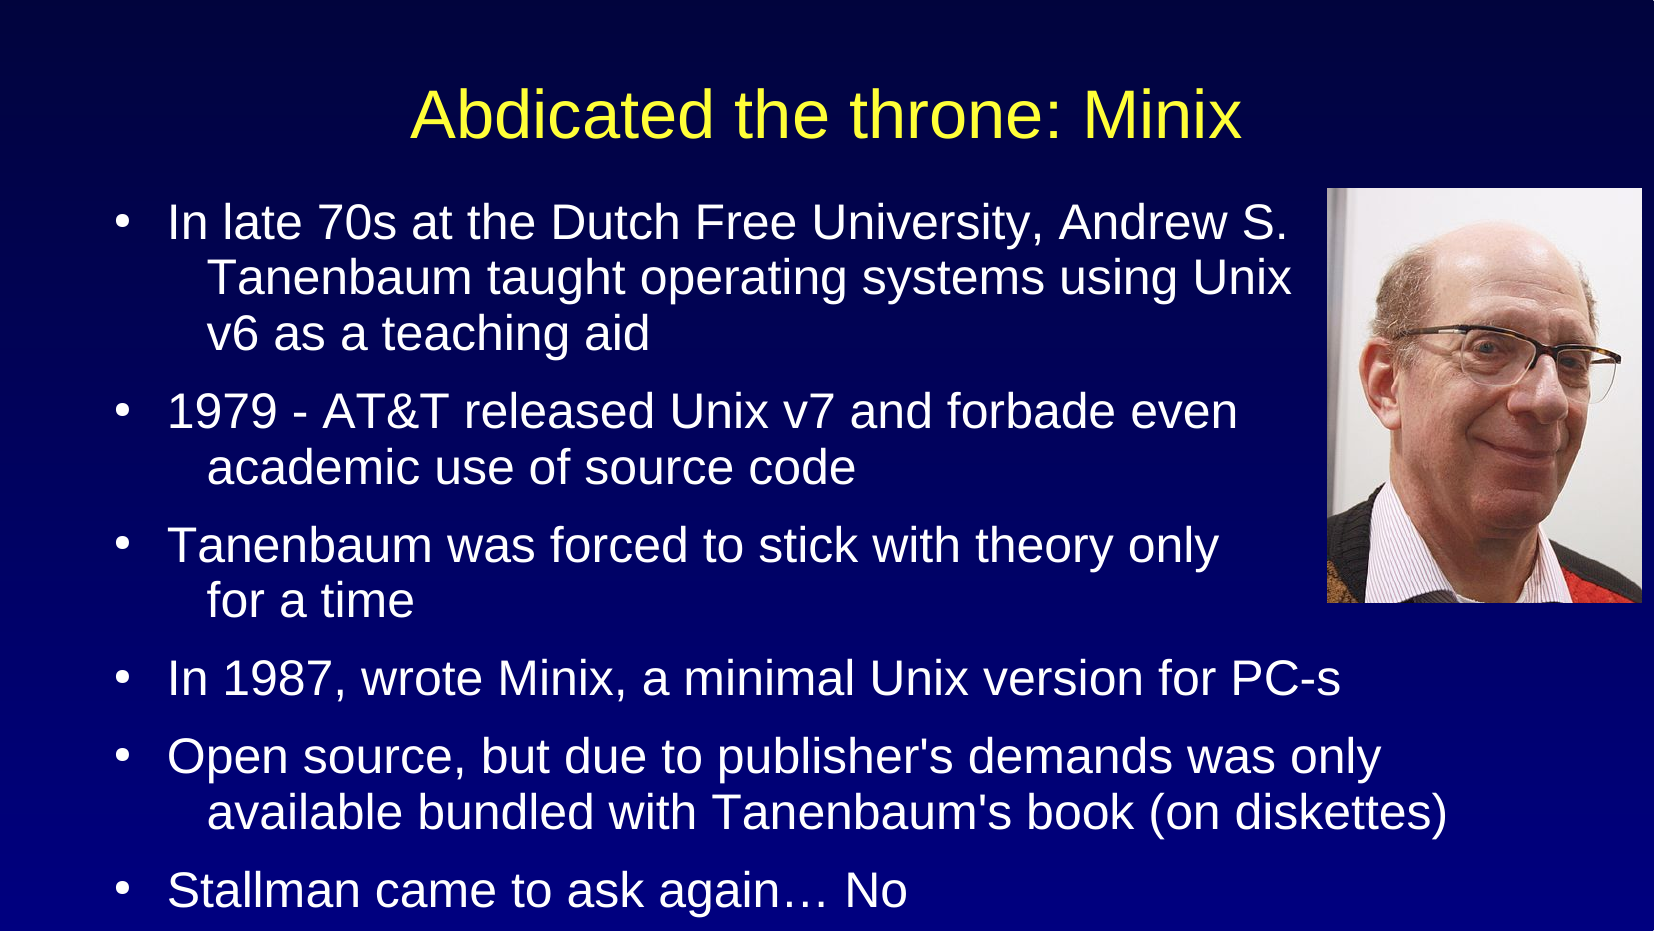

# Abdicated the throne: Minix
In late 70s at the Dutch Free University, Andrew S.
Tanenbaum taught operating systems using Unix
v6 as a teaching aid
1979 - AT&T released Unix v7 and forbade even
academic use of source code
Tanenbaum was forced to stick with theory only
for a time
In 1987, wrote Minix, a minimal Unix version for PC-s
Open source, but due to publisher's demands was only available bundled with Tanenbaum's book (on diskettes)
Stallman came to ask again… No